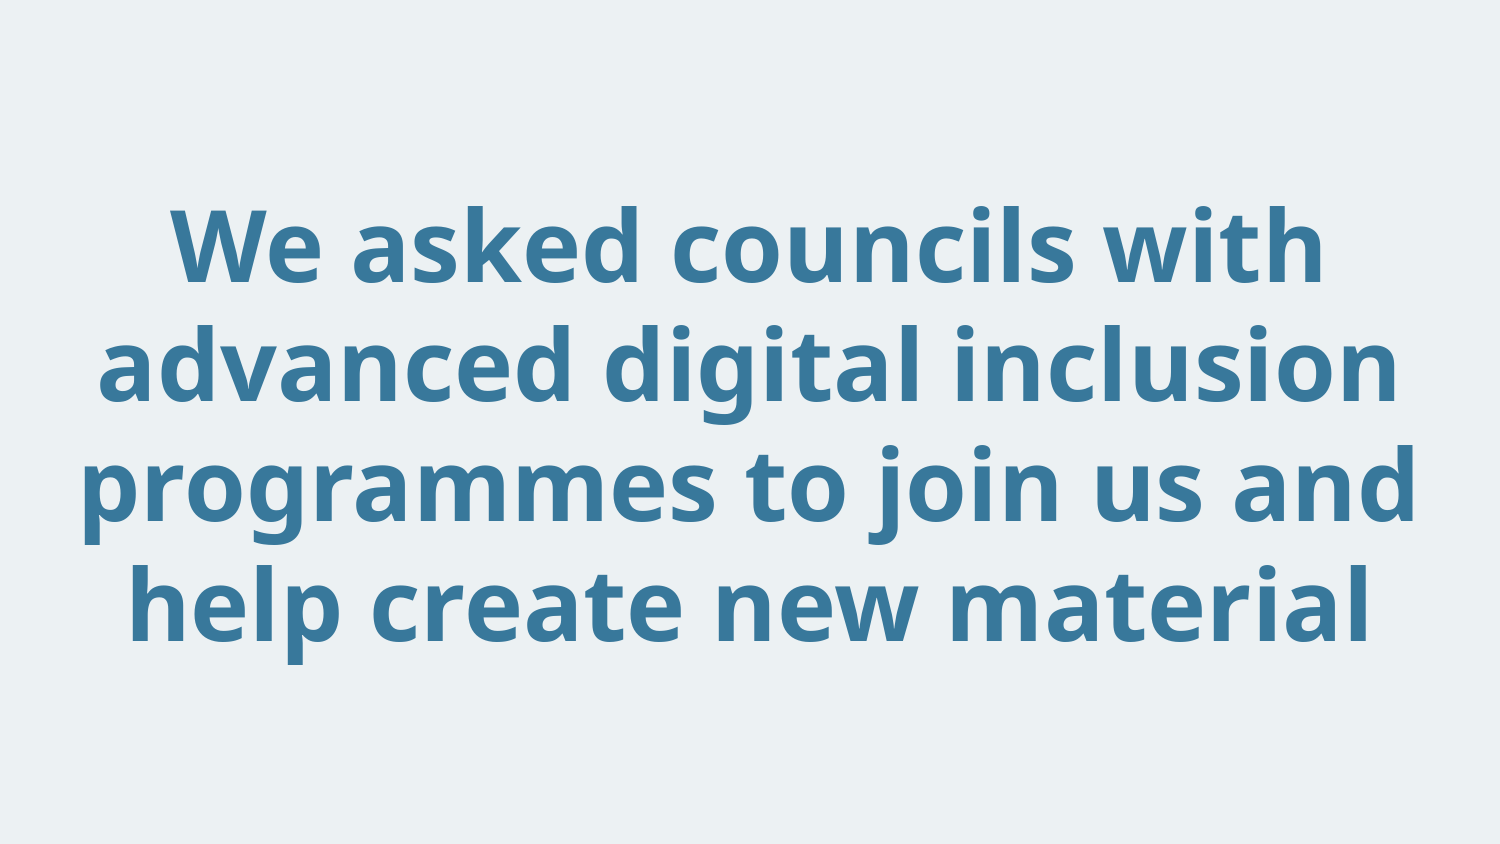

# We asked councils with advanced digital inclusion programmes to join us and help create new material